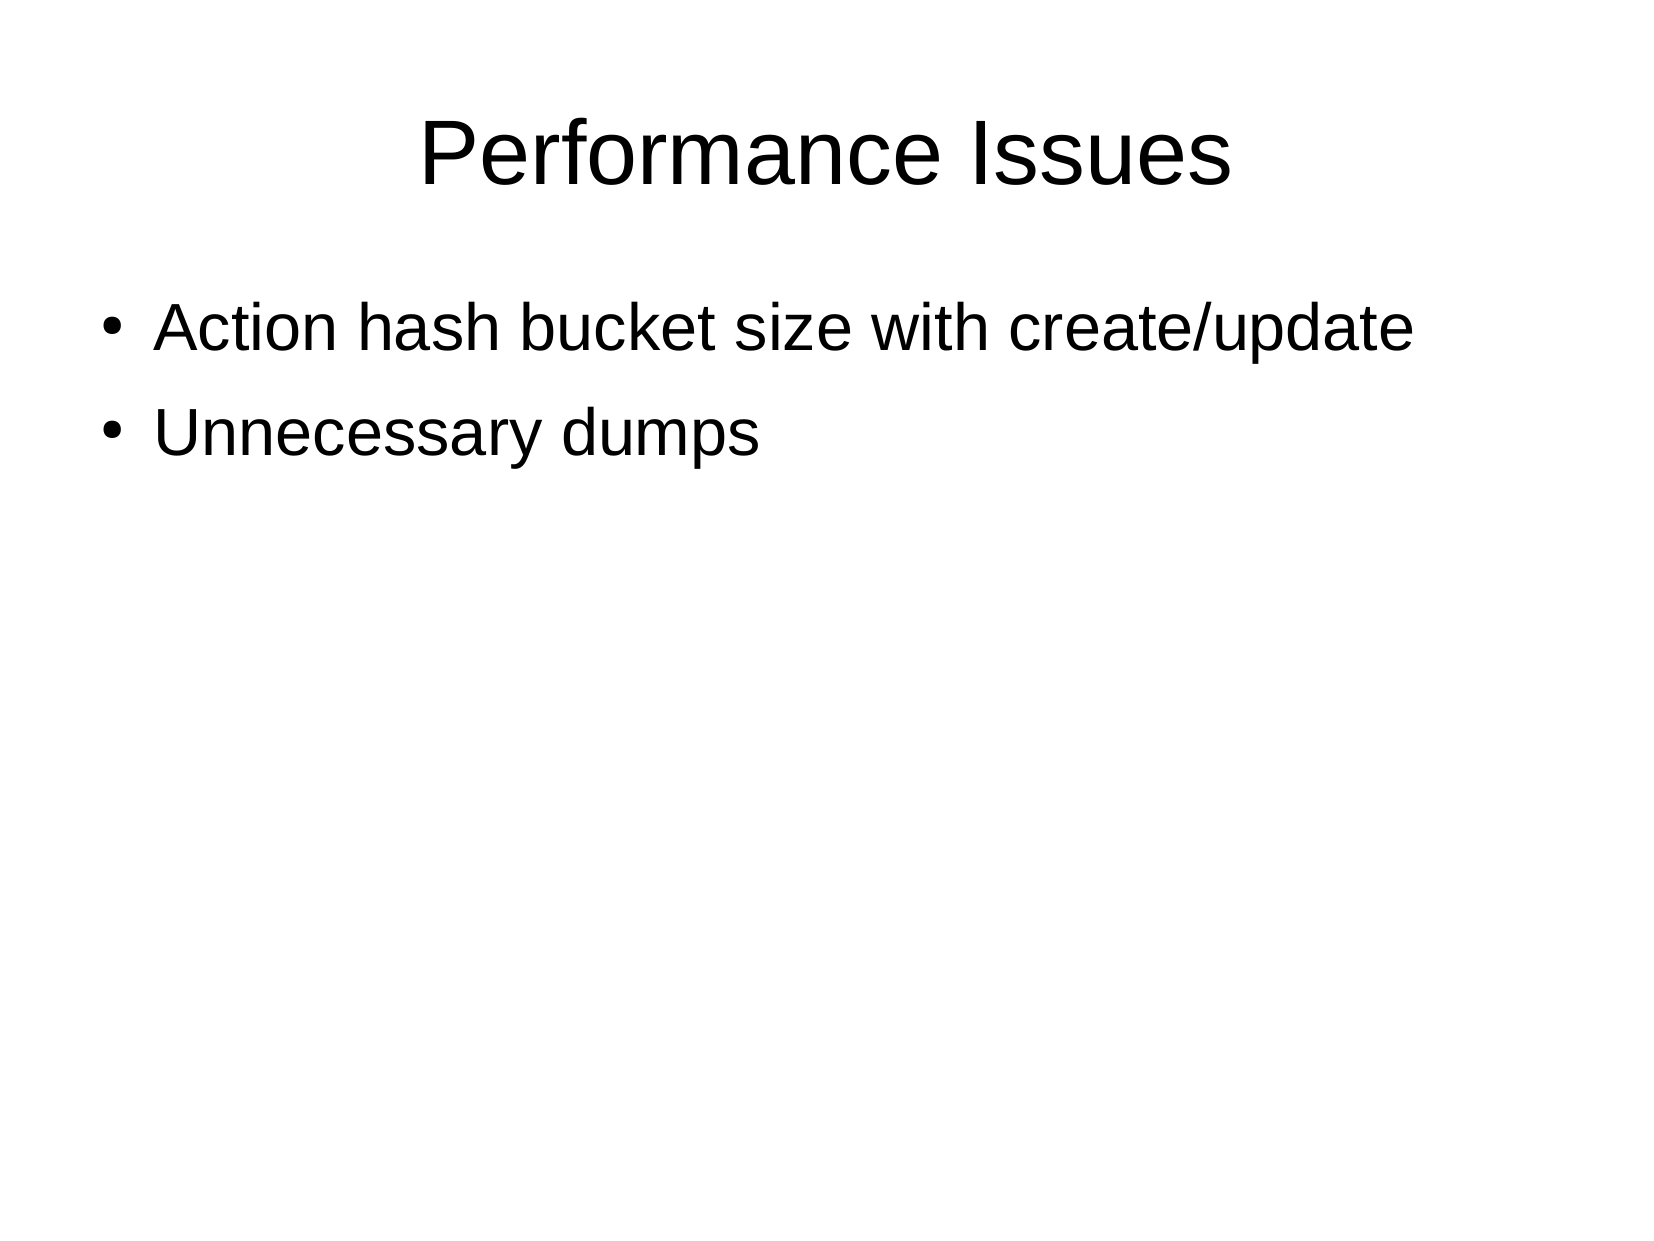

# Performance Issues
Action hash bucket size with create/update
Unnecessary dumps